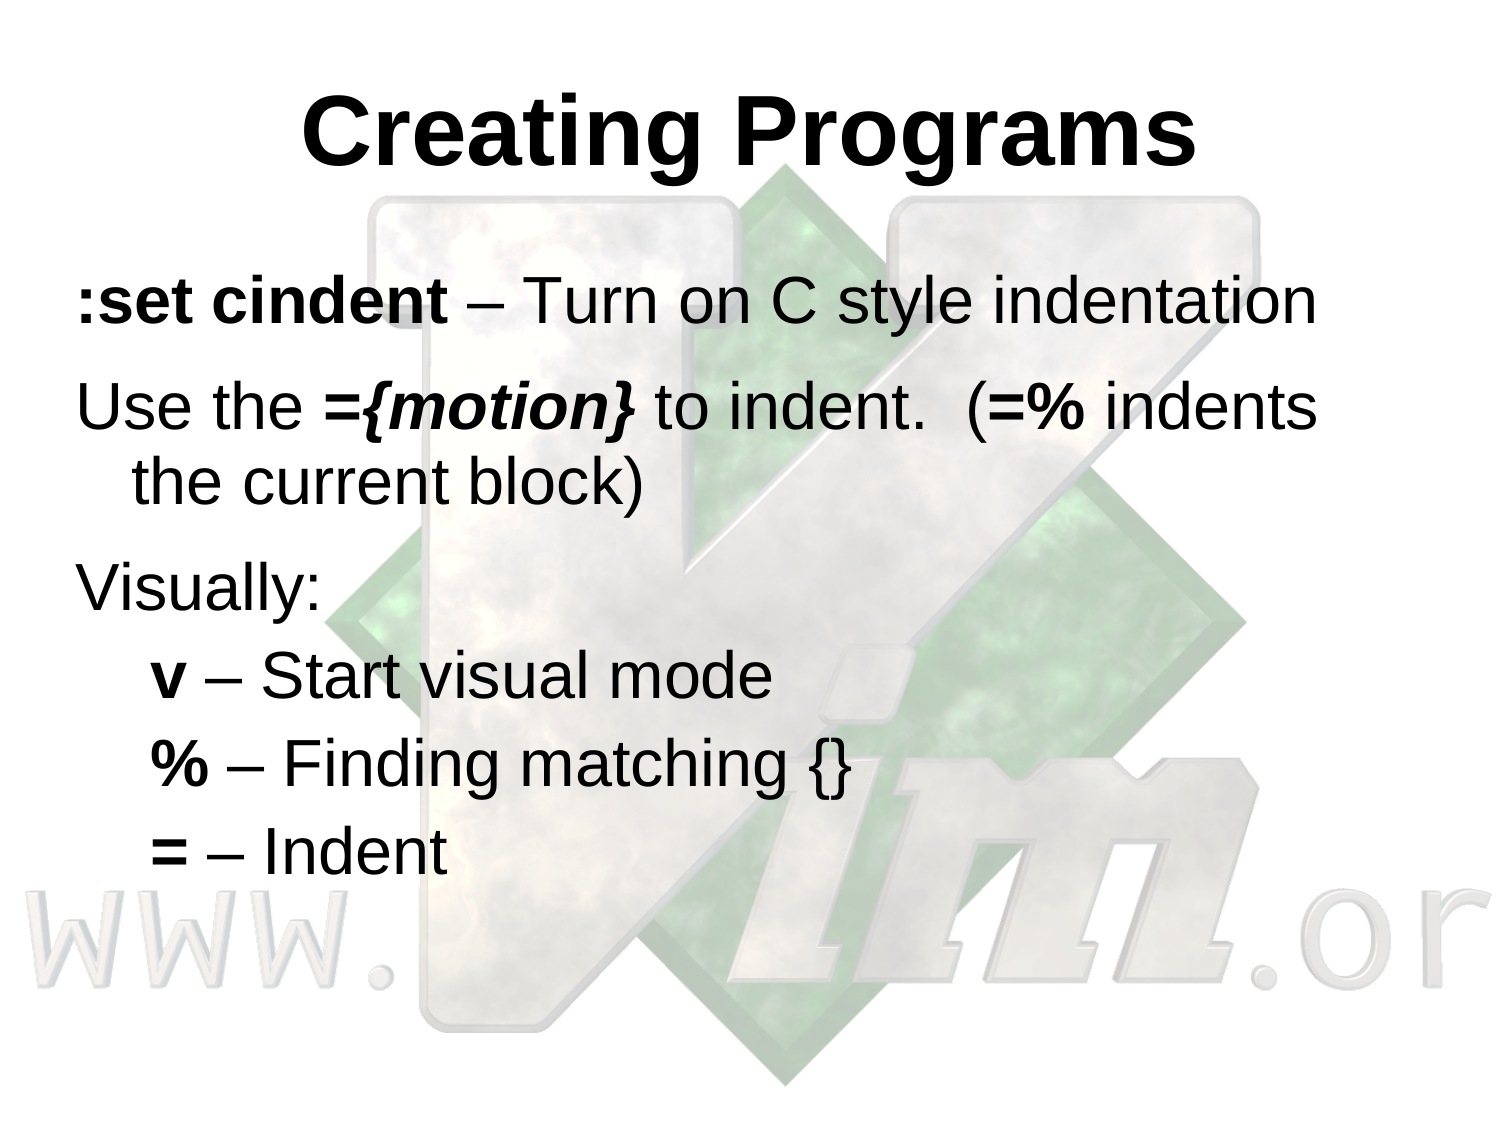

# Creating Programs
:set cindent – Turn on C style indentation
Use the ={motion} to indent. (=% indents the current block)
Visually:
 v – Start visual mode
 % – Finding matching {}
 = – Indent